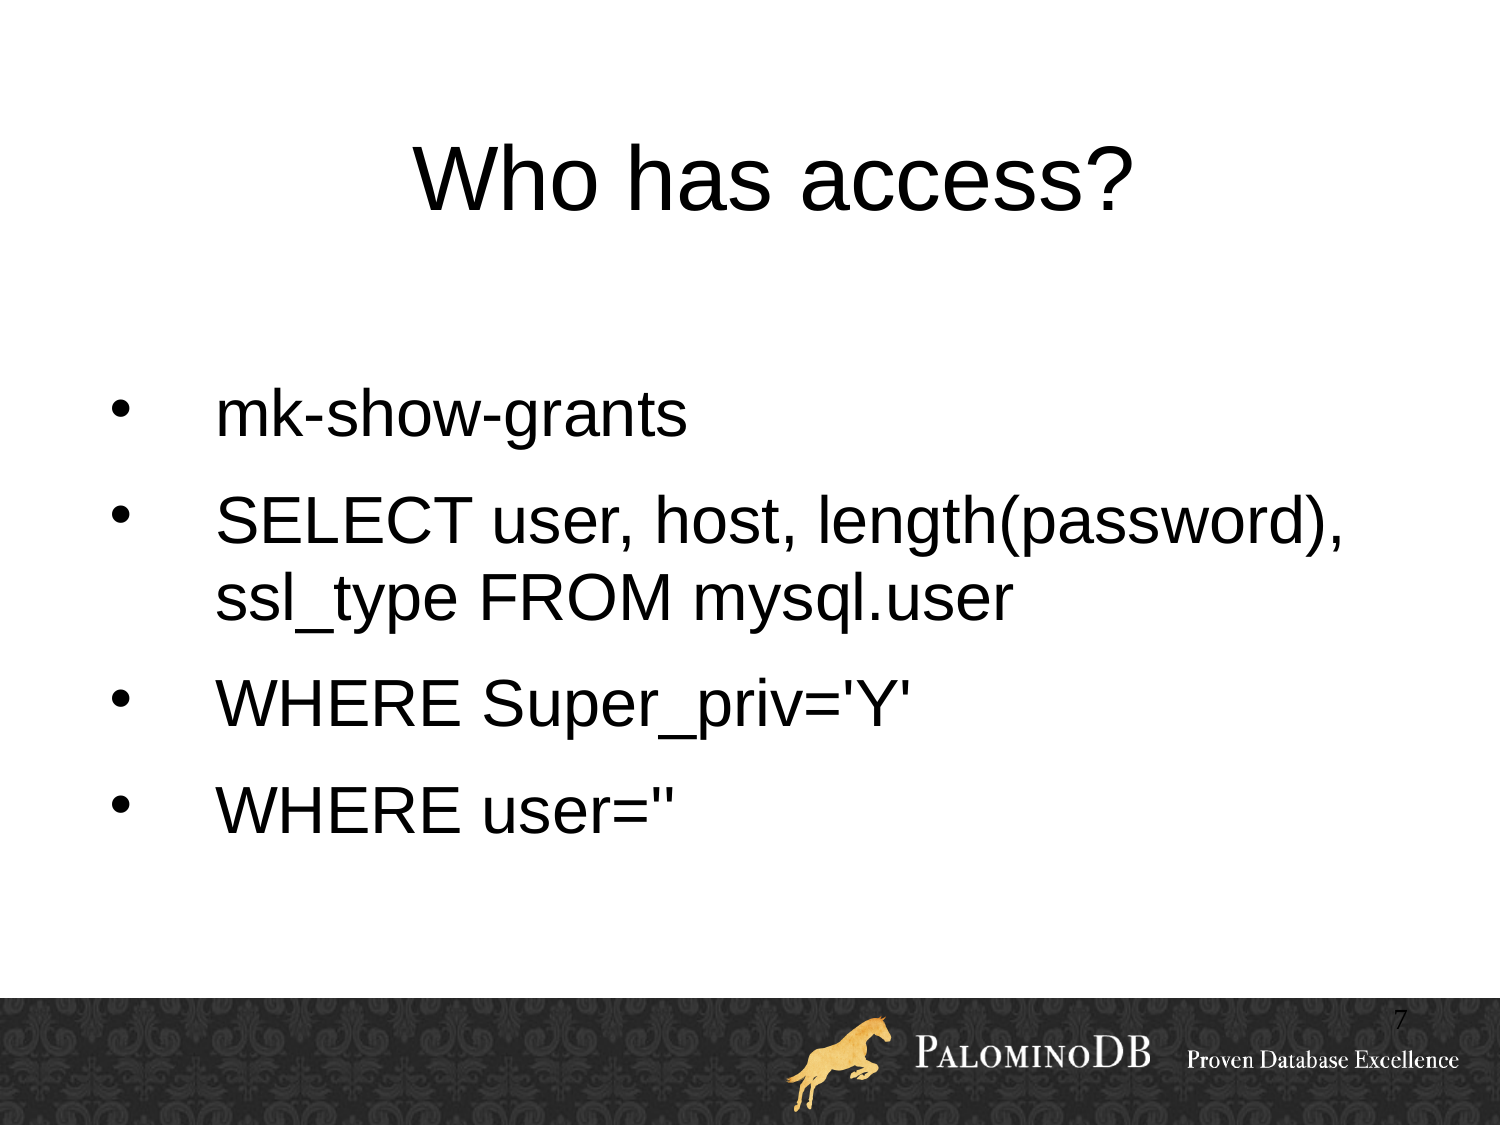

# Who has access?
mk-show-grants
SELECT user, host, length(password), ssl_type FROM mysql.user
WHERE Super_priv='Y'
WHERE user=''